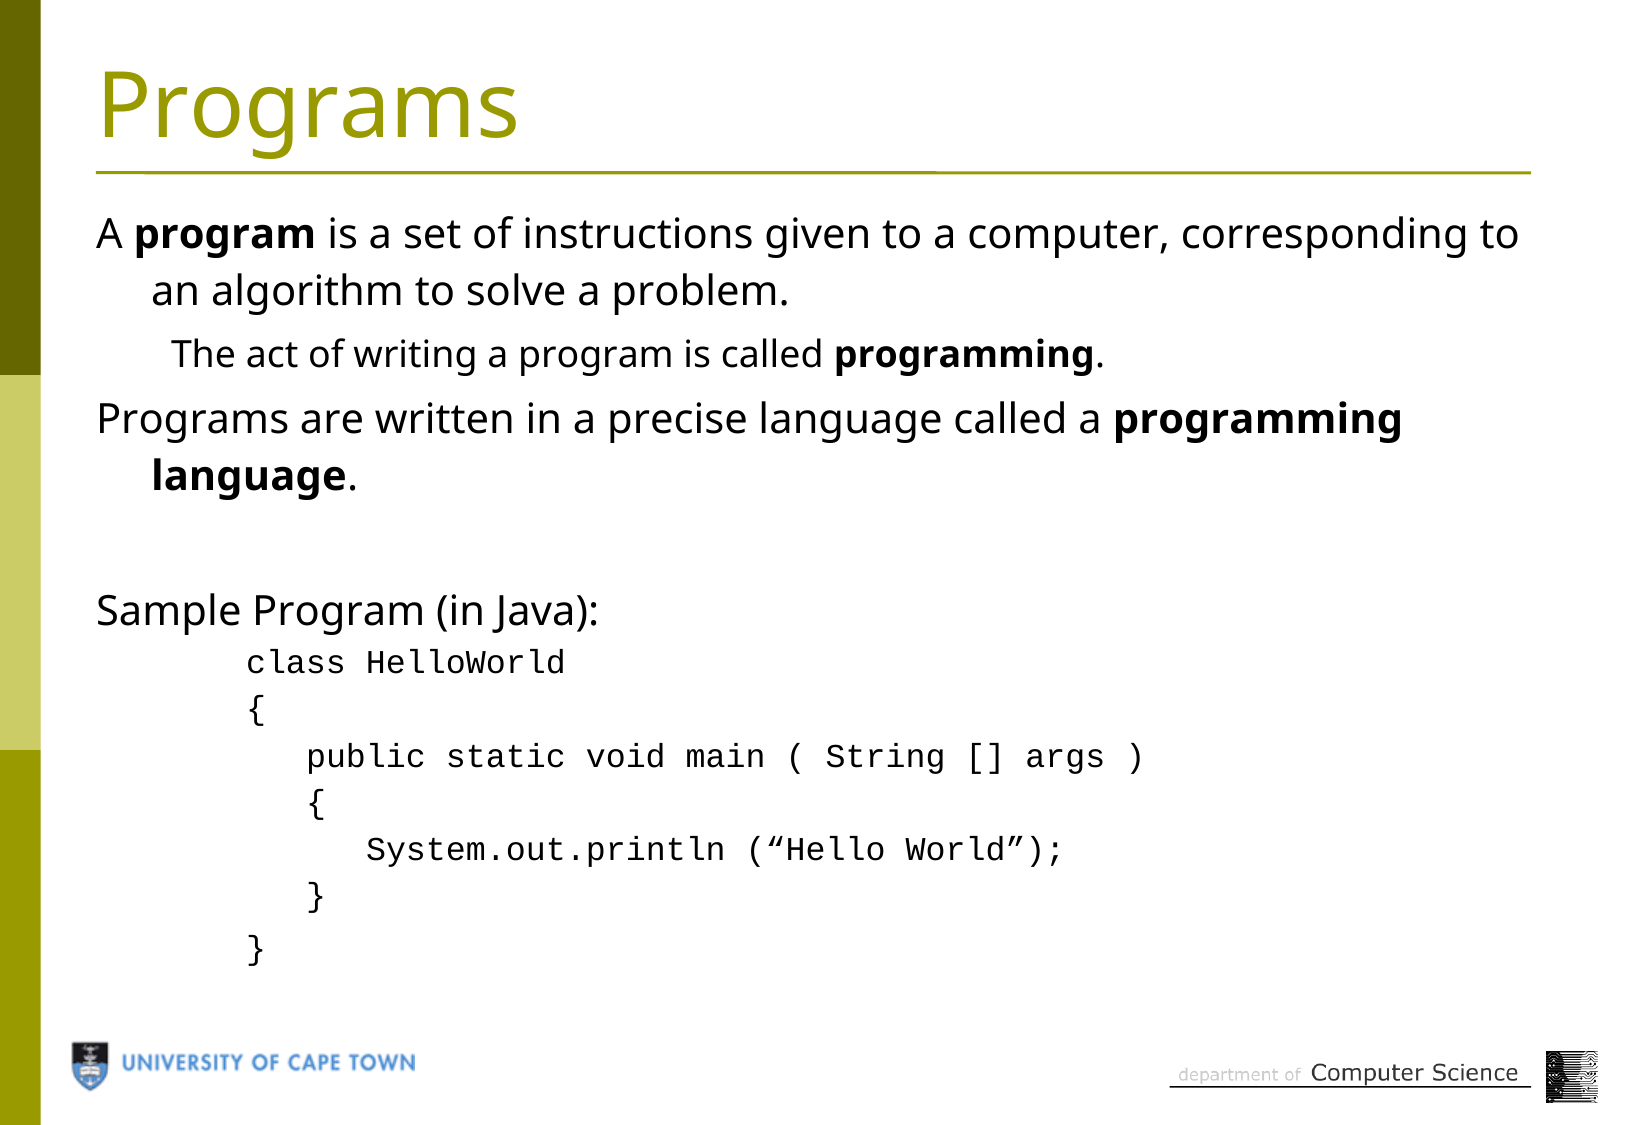

# Programs
A program is a set of instructions given to a computer, corresponding to an algorithm to solve a problem.
The act of writing a program is called programming.
Programs are written in a precise language called a programming language.
Sample Program (in Java):
class HelloWorld
{
 public static void main ( String [] args )‏
 {
 System.out.println (“Hello World”);
 }
}